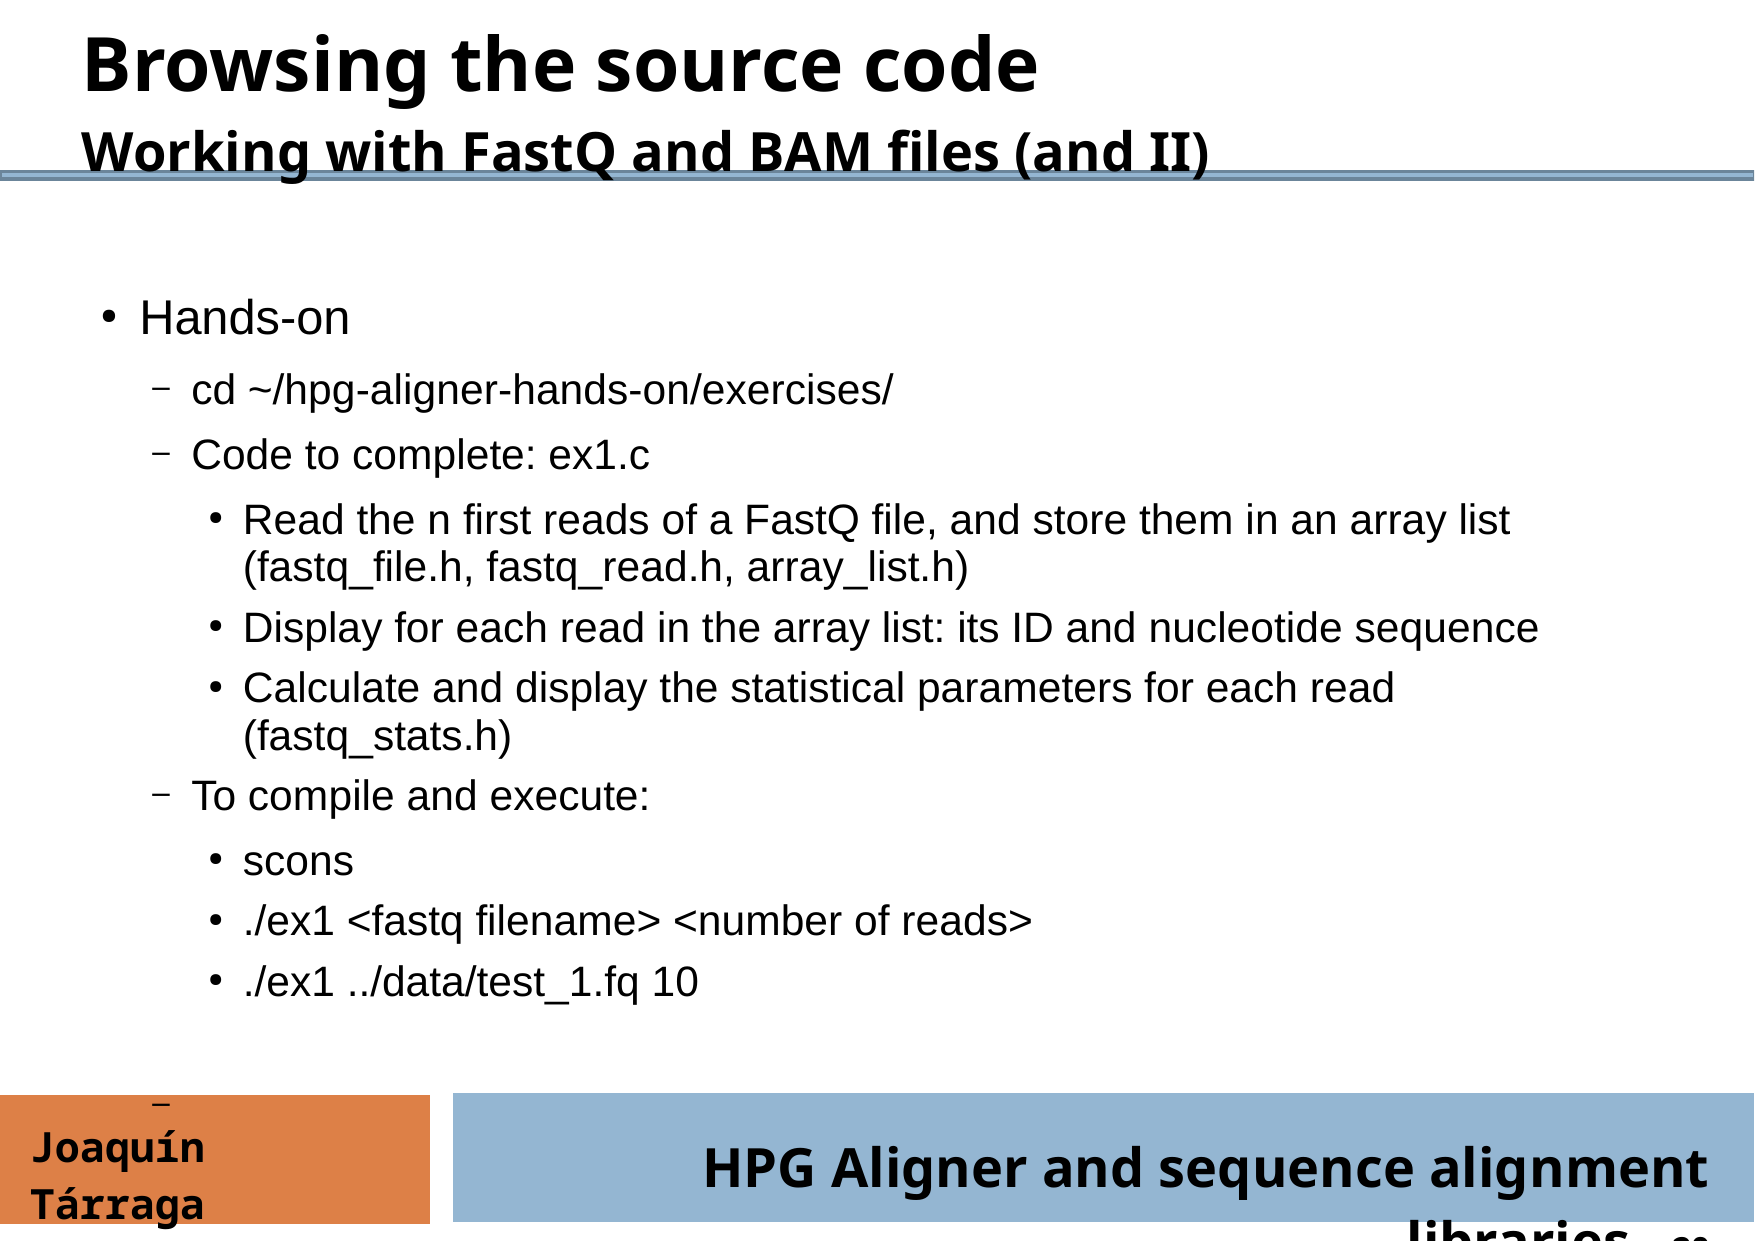

Browsing the source code
Working with FastQ and BAM files (and II)
# Hands-on
cd ~/hpg-aligner-hands-on/exercises/
Code to complete: ex1.c
Read the n first reads of a FastQ file, and store them in an array list (fastq_file.h, fastq_read.h, array_list.h)
Display for each read in the array list: its ID and nucleotide sequence
Calculate and display the statistical parameters for each read (fastq_stats.h)
To compile and execute:
scons
./ex1 <fastq filename> <number of reads>
./ex1 ../data/test_1.fq 10
Joaquín Tárraga
jtarraga@cipf.es
HPG Aligner and sequence alignment libraries 20